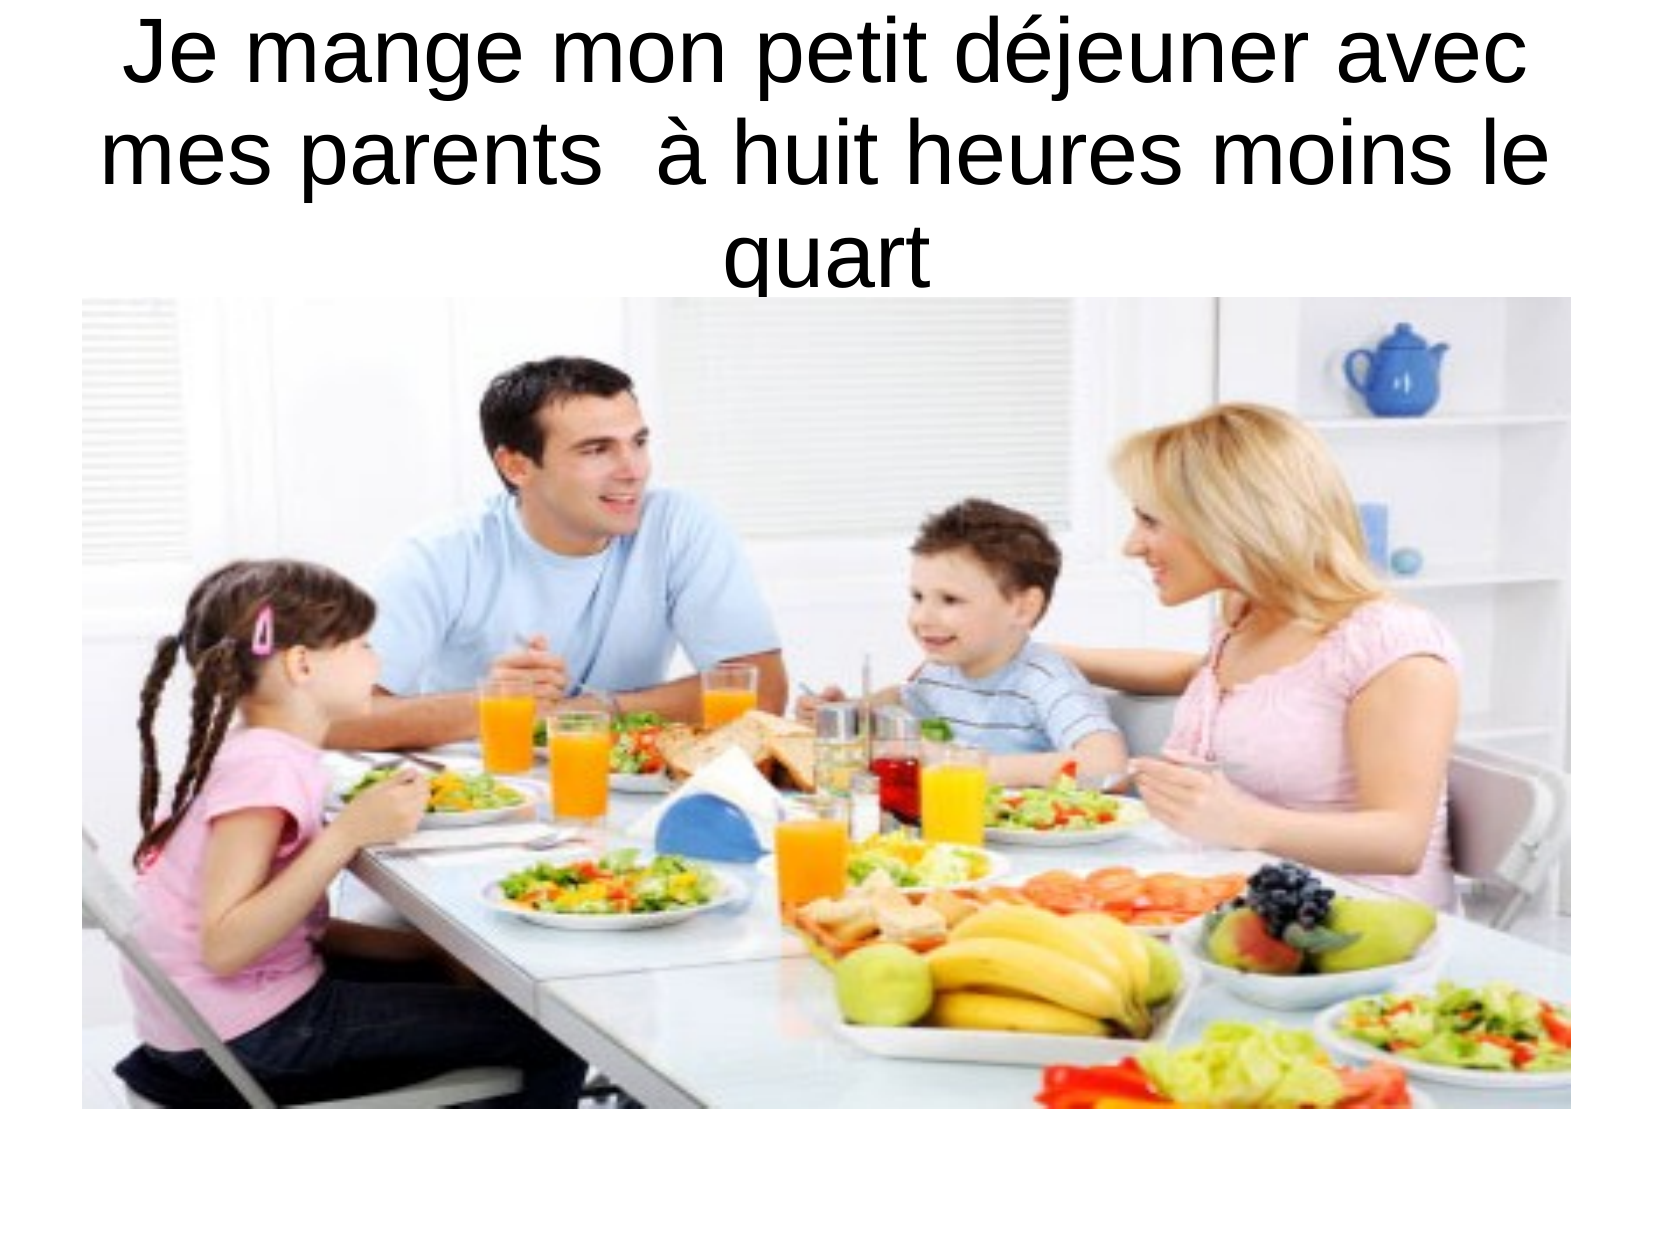

# Je mange mon petit déjeuner avec mes parents à huit heures moins le quart